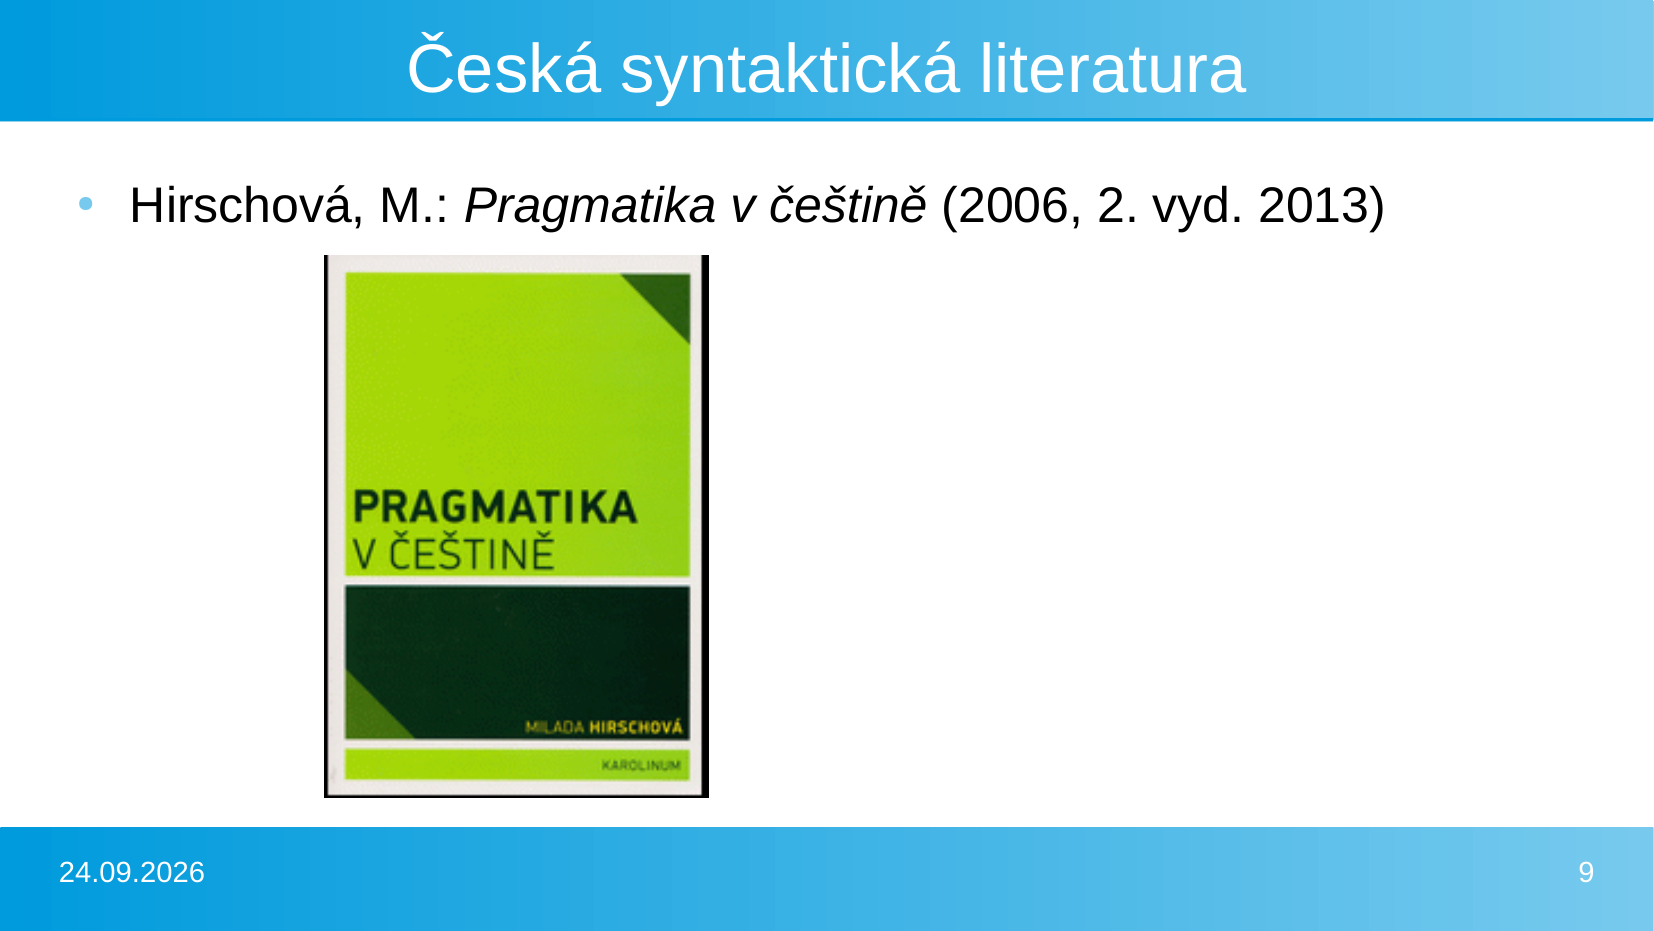

# Česká syntaktická literatura
Hirschová, M.: Pragmatika v češtině (2006, 2. vyd. 2013)
9